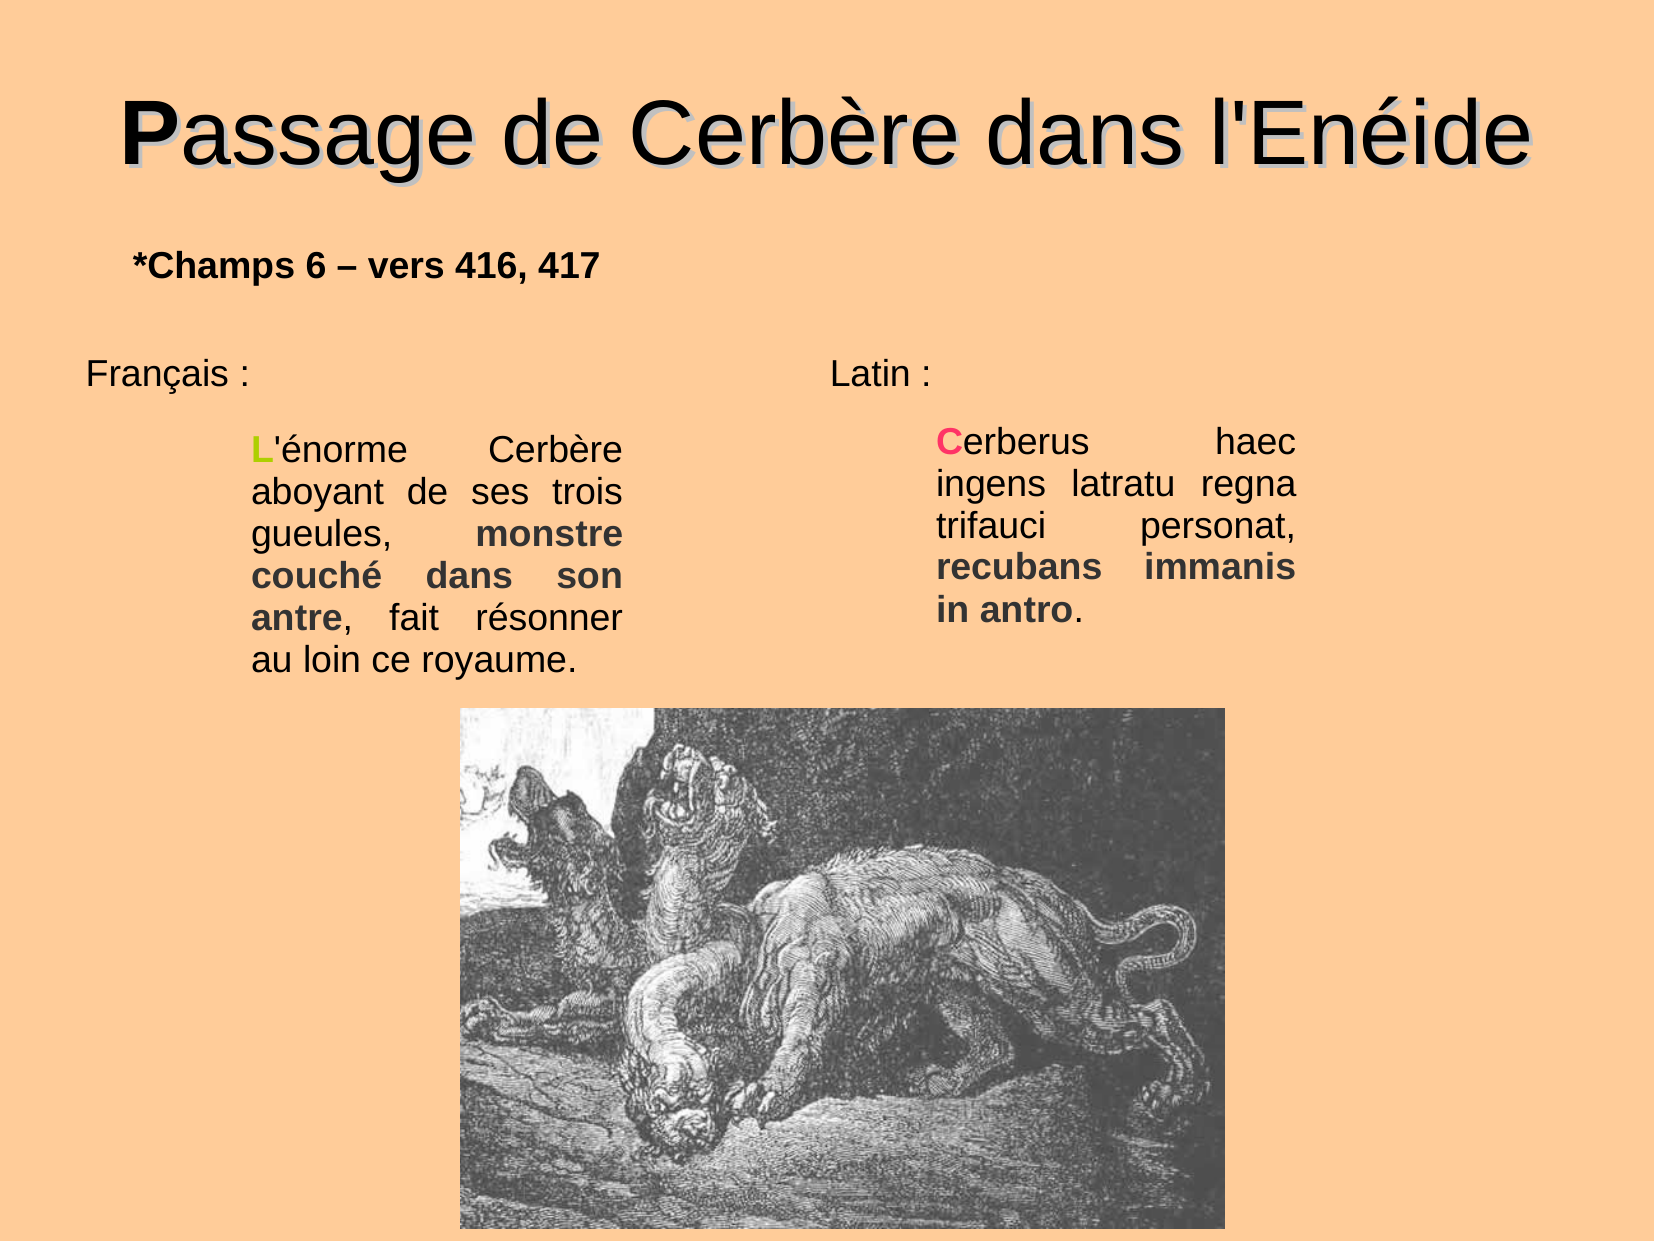

# Passage de Cerbère dans l'Enéide
*Champs 6 – vers 416, 417
Français :
Latin :
Cerberus haec ingens latratu regna trifauci personat, recubans immanis in antro.
L'énorme Cerbère aboyant de ses trois gueules, monstre couché dans son antre, fait résonner au loin ce royaume.